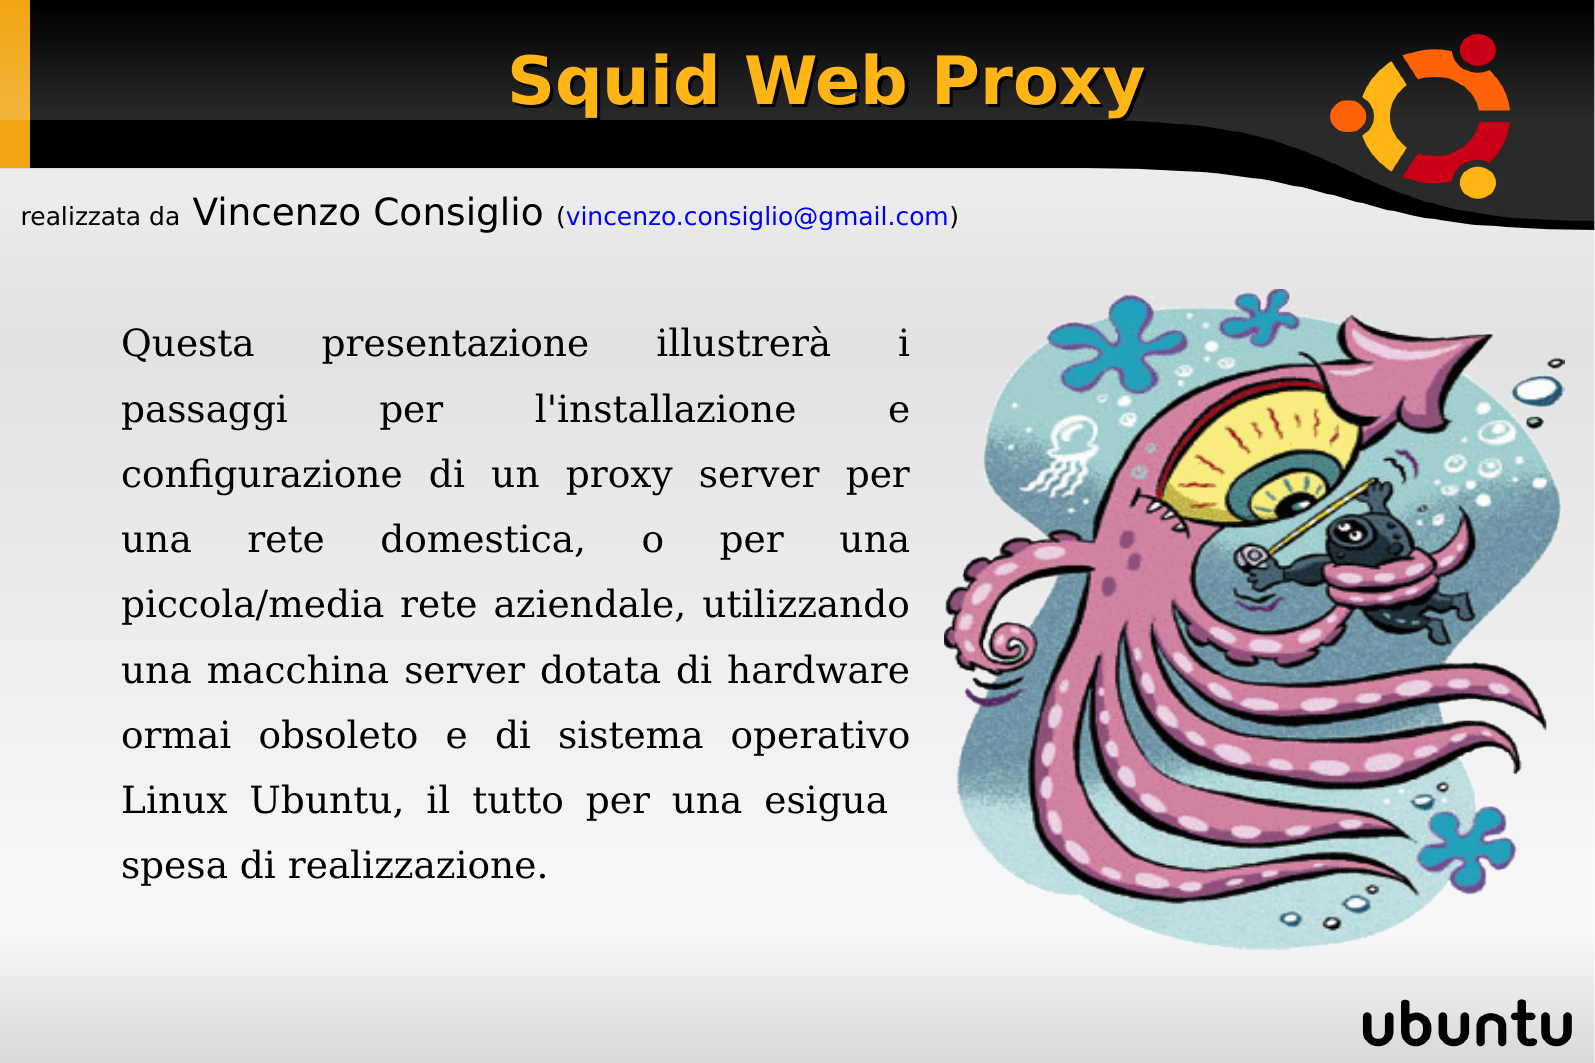

Squid Web Proxy
realizzata da Vincenzo Consiglio (vincenzo.consiglio@gmail.com)
Questa presentazione illustrerà i passaggi per l'installazione e configurazione di un proxy server per una rete domestica, o per una piccola/media rete aziendale, utilizzando una macchina server dotata di hardware ormai obsoleto e di sistema operativo Linux Ubuntu, il tutto per una esigua spesa di realizzazione.